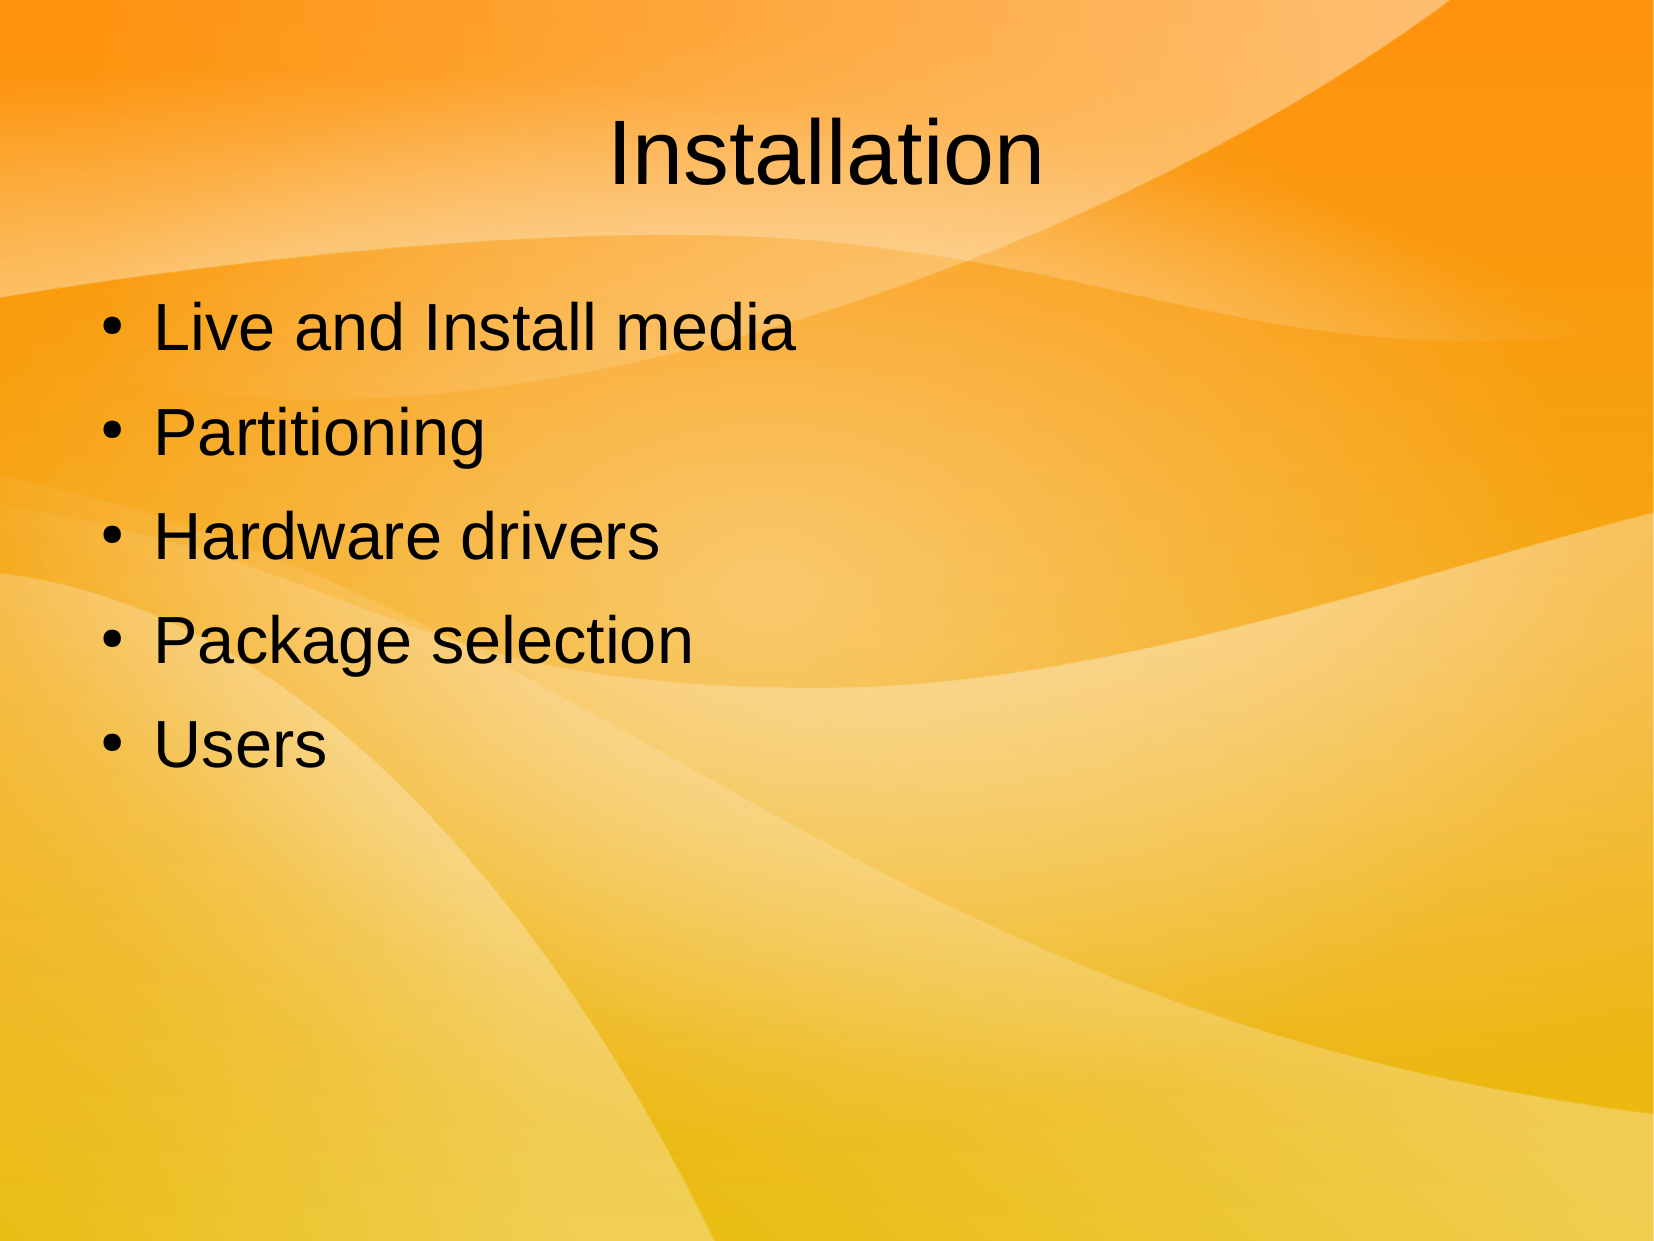

# Installation
Live and Install media
Partitioning
Hardware drivers
Package selection
Users